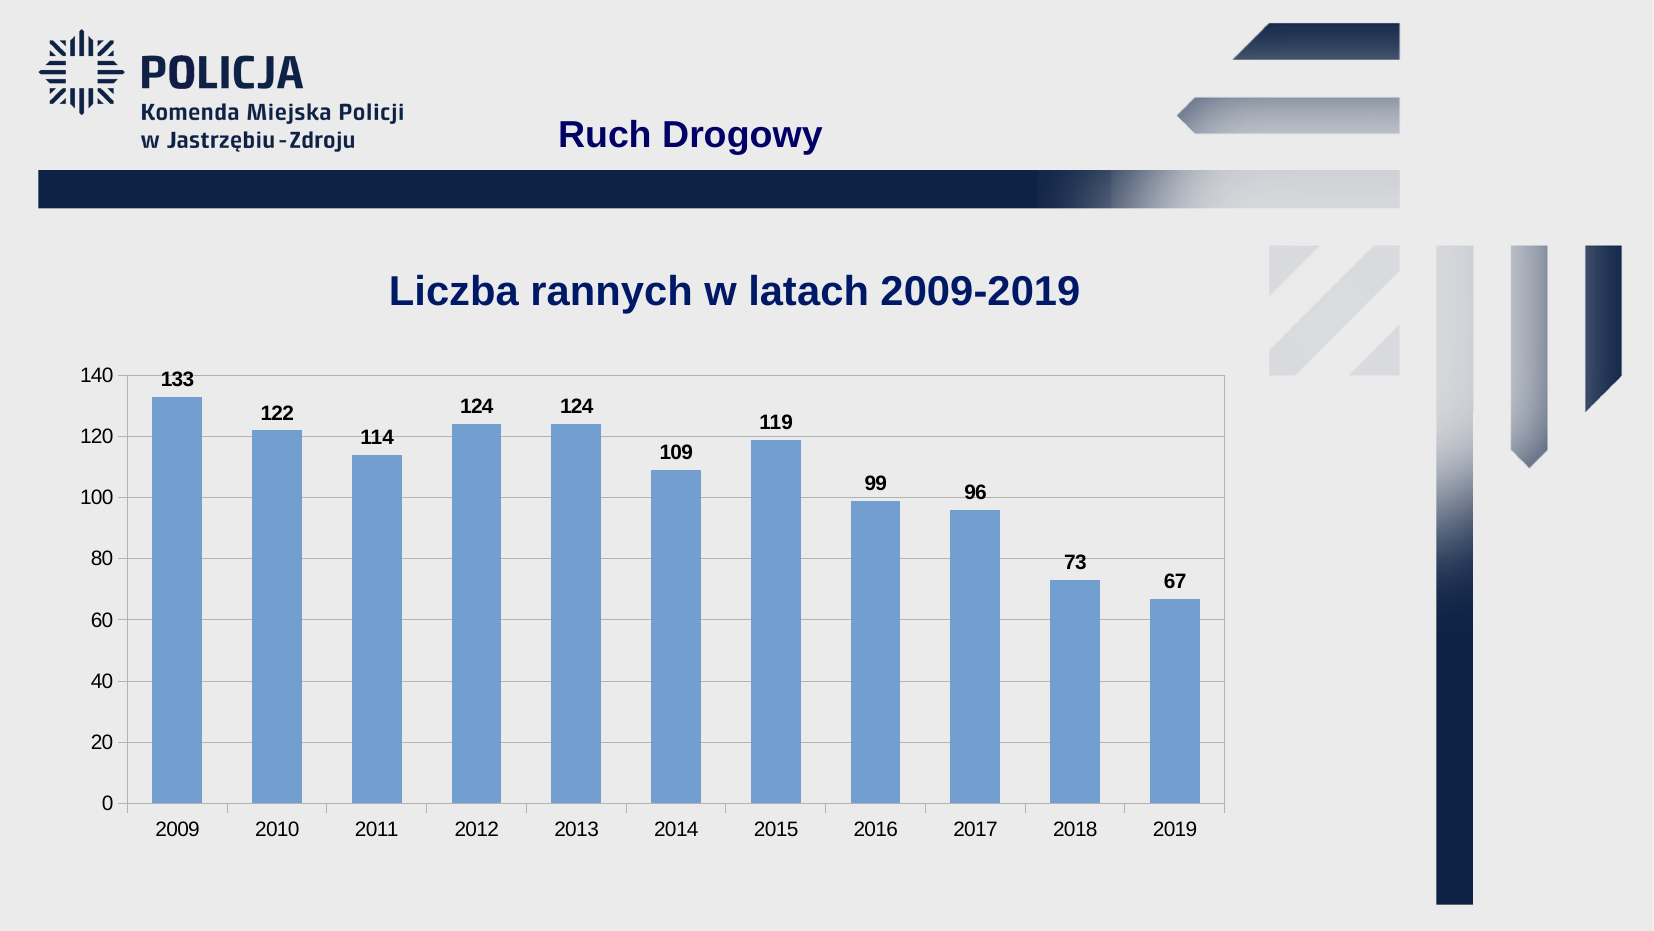

Ruch Drogowy
Liczba rannych w latach 2009-2019
### Chart
| Category | Kolumna 2 |
|---|---|
| 2009 | 133.0 |
| 2010 | 122.0 |
| 2011 | 114.0 |
| 2012 | 124.0 |
| 2013 | 124.0 |
| 2014 | 109.0 |
| 2015 | 119.0 |
| 2016 | 99.0 |
| 2017 | 96.0 |
| 2018 | 73.0 |
| 2019 | 67.0 |